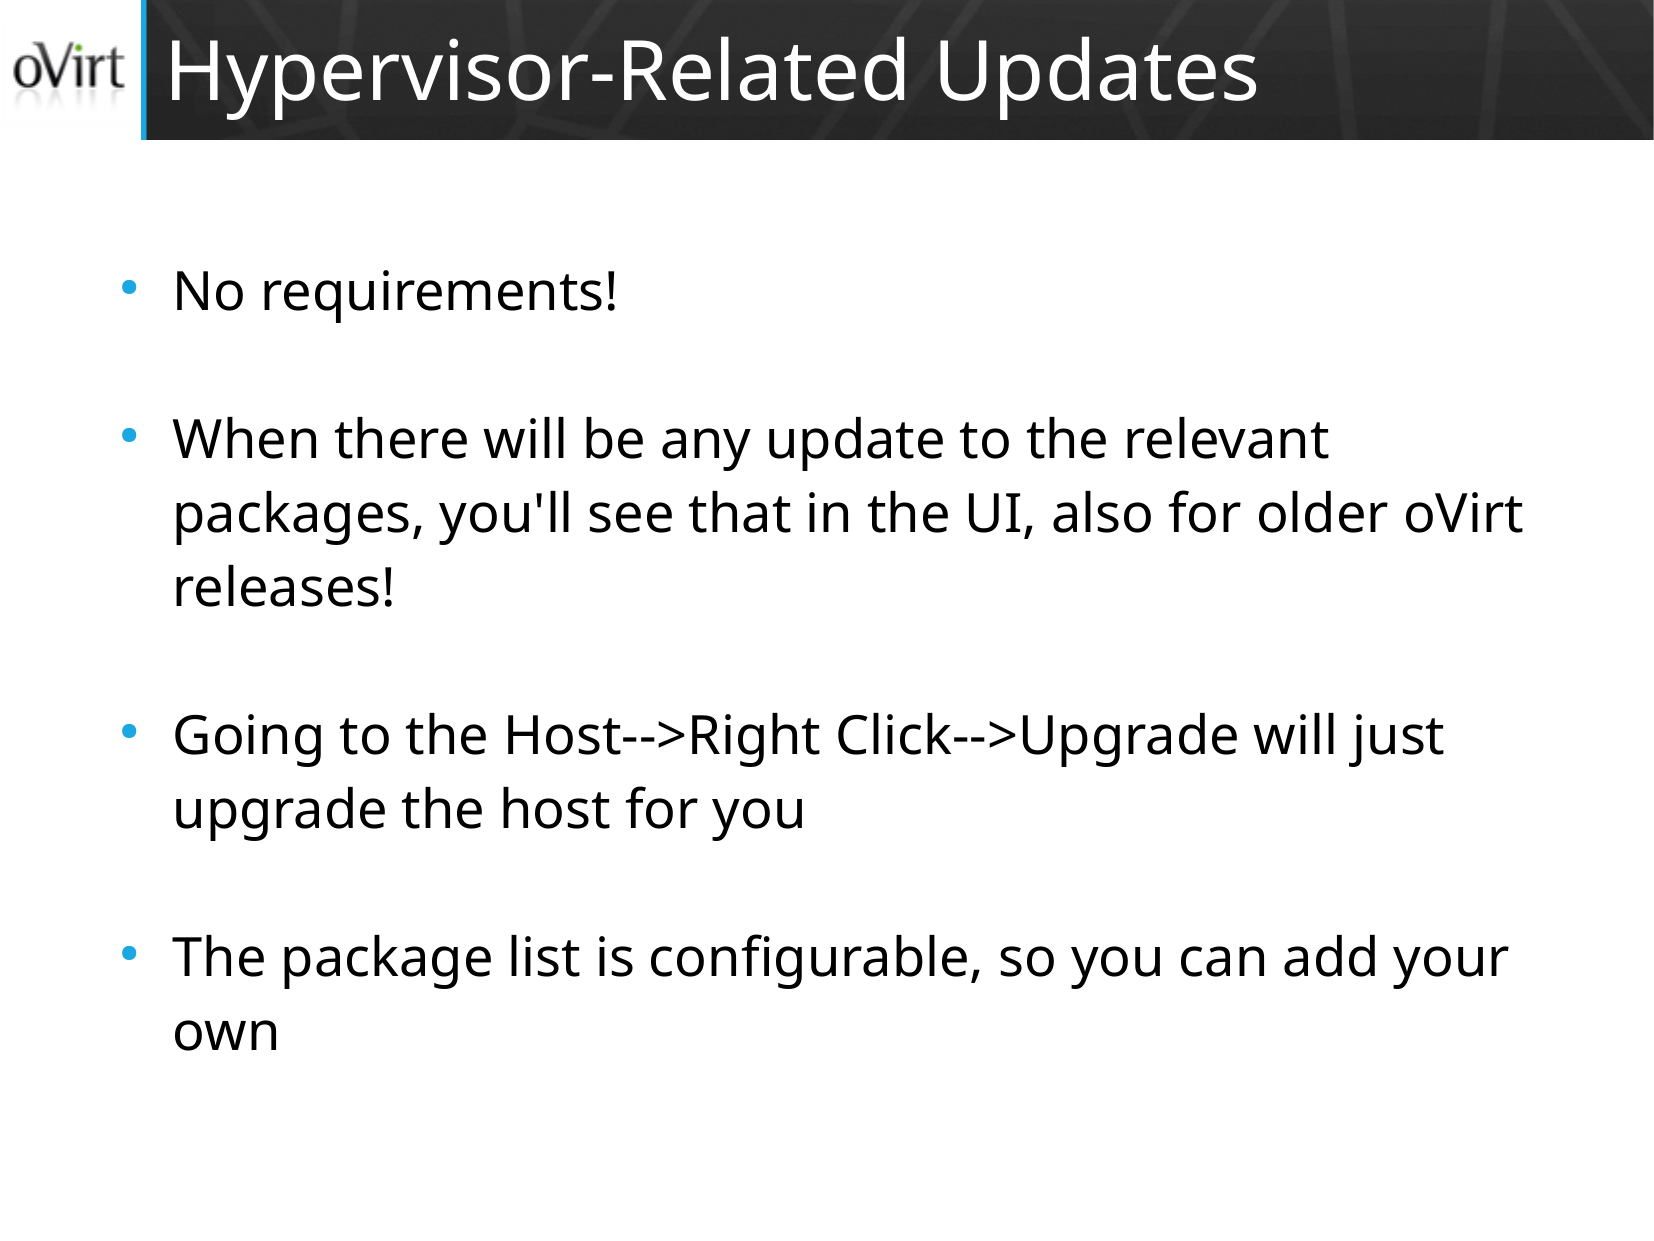

# Hypervisor-Related Updates
No requirements!
When there will be any update to the relevant packages, you'll see that in the UI, also for older oVirt releases!
Going to the Host-->Right Click-->Upgrade will just upgrade the host for you
The package list is configurable, so you can add your own